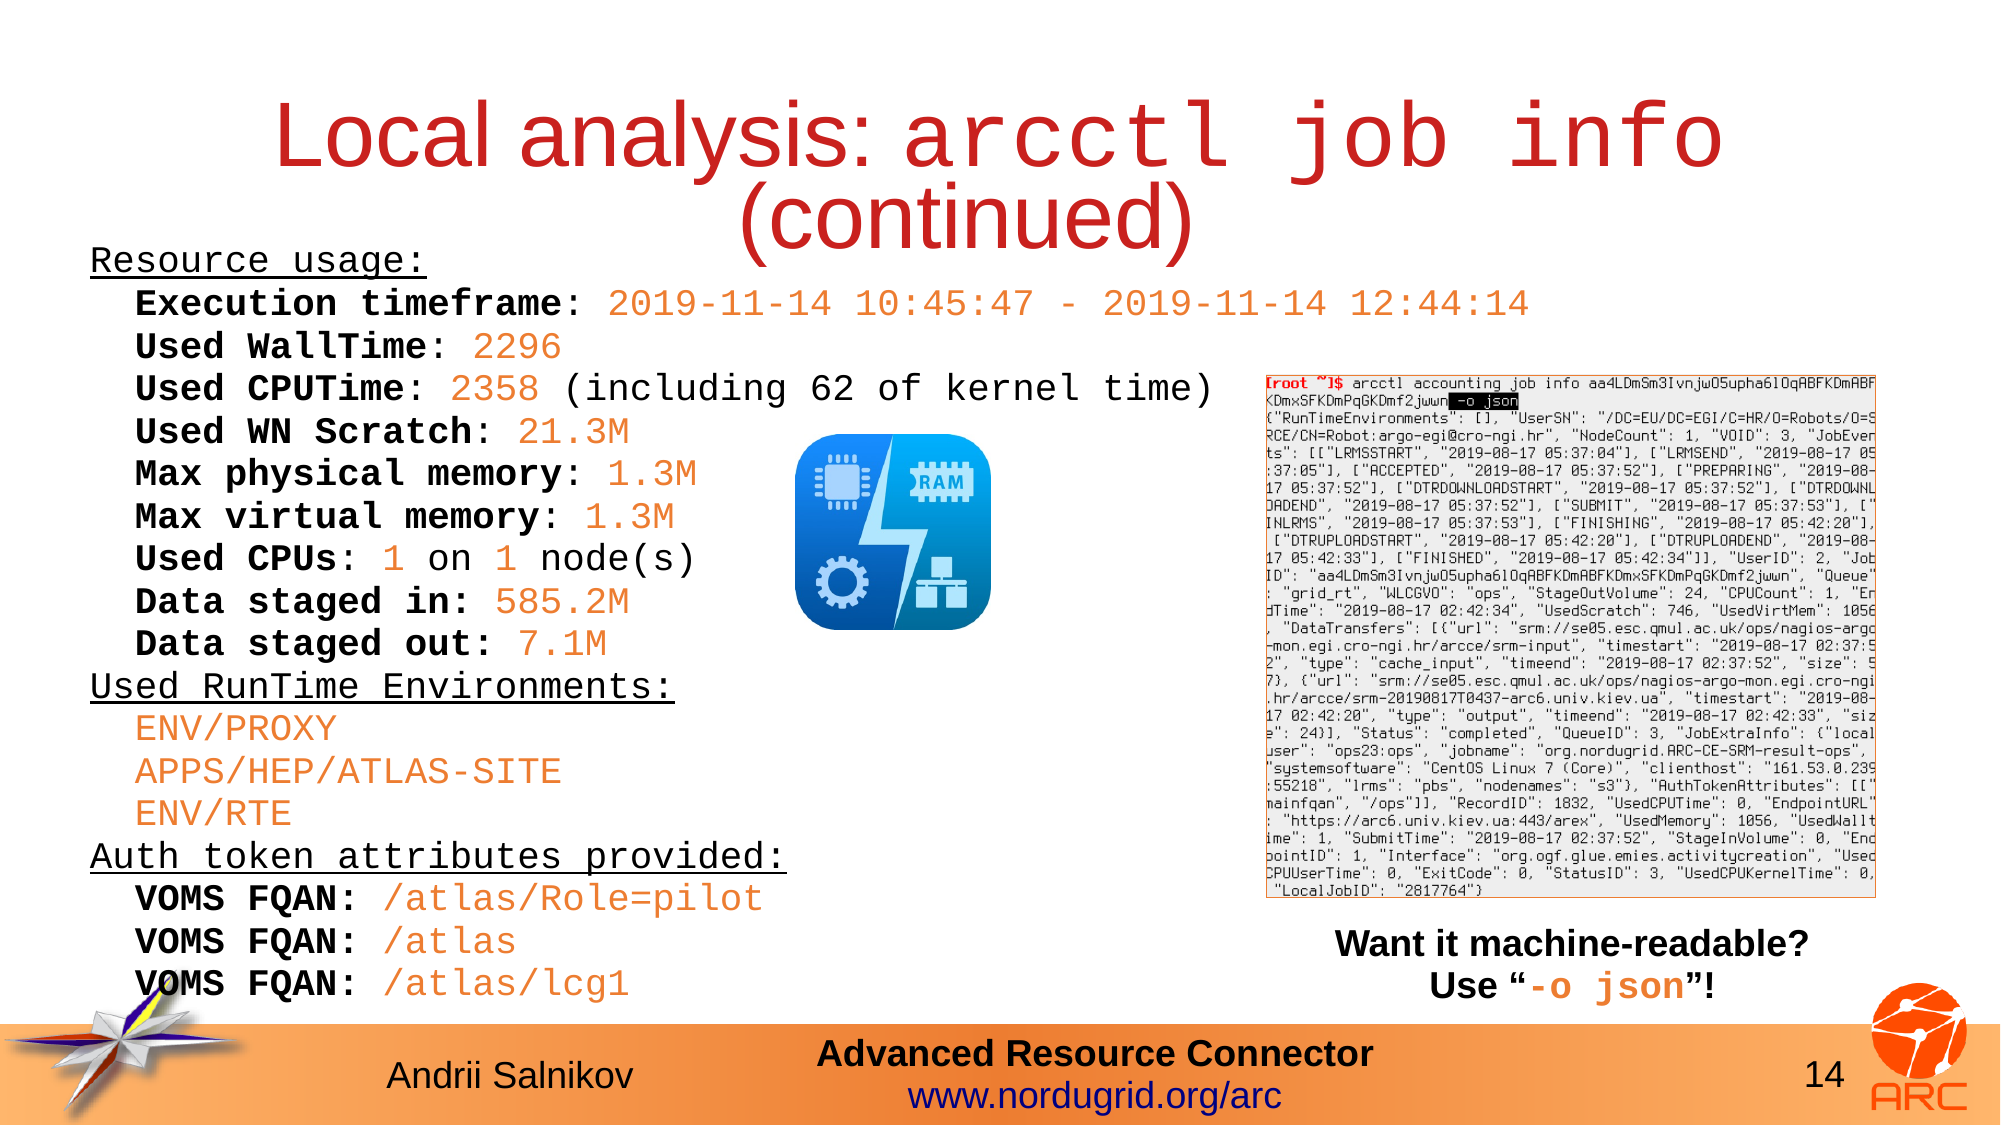

# Local analysis: arcctl job info
(continued)
Resource usage:
 Execution timeframe: 2019-11-14 10:45:47 - 2019-11-14 12:44:14
 Used WallTime: 2296
 Used CPUTime: 2358 (including 62 of kernel time)
 Used WN Scratch: 21.3M
 Max physical memory: 1.3M
 Max virtual memory: 1.3M
 Used CPUs: 1 on 1 node(s)
 Data staged in: 585.2M
 Data staged out: 7.1M
Used RunTime Environments:
 ENV/PROXY
 APPS/HEP/ATLAS-SITE
 ENV/RTE
Auth token attributes provided:
 VOMS FQAN: /atlas/Role=pilot
 VOMS FQAN: /atlas
 VOMS FQAN: /atlas/lcg1
Want it machine-readable?
Use “-o json”!
Andrii Salnikov
14